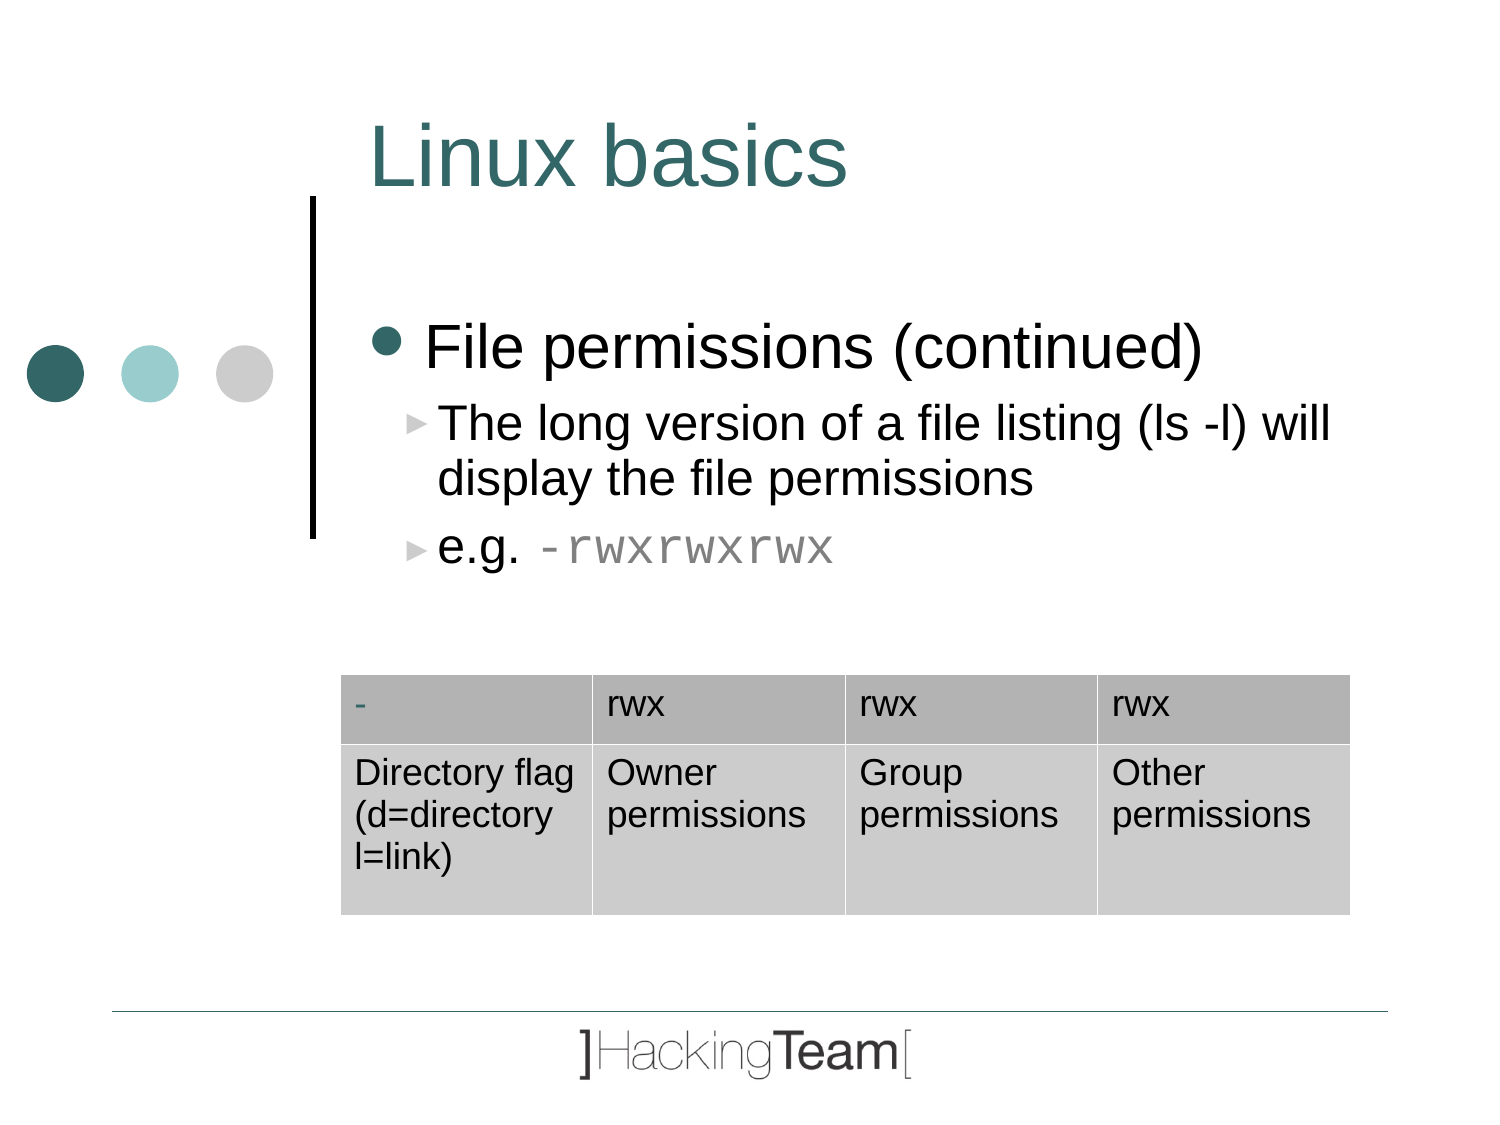

# Linux basics
File permissions (continued)
The long version of a file listing (ls -l) will display the file permissions
e.g. -rwxrwxrwx
| - | rwx | rwx | rwx |
| --- | --- | --- | --- |
| Directory flag (d=directory l=link) | Owner permissions | Group permissions | Other permissions |